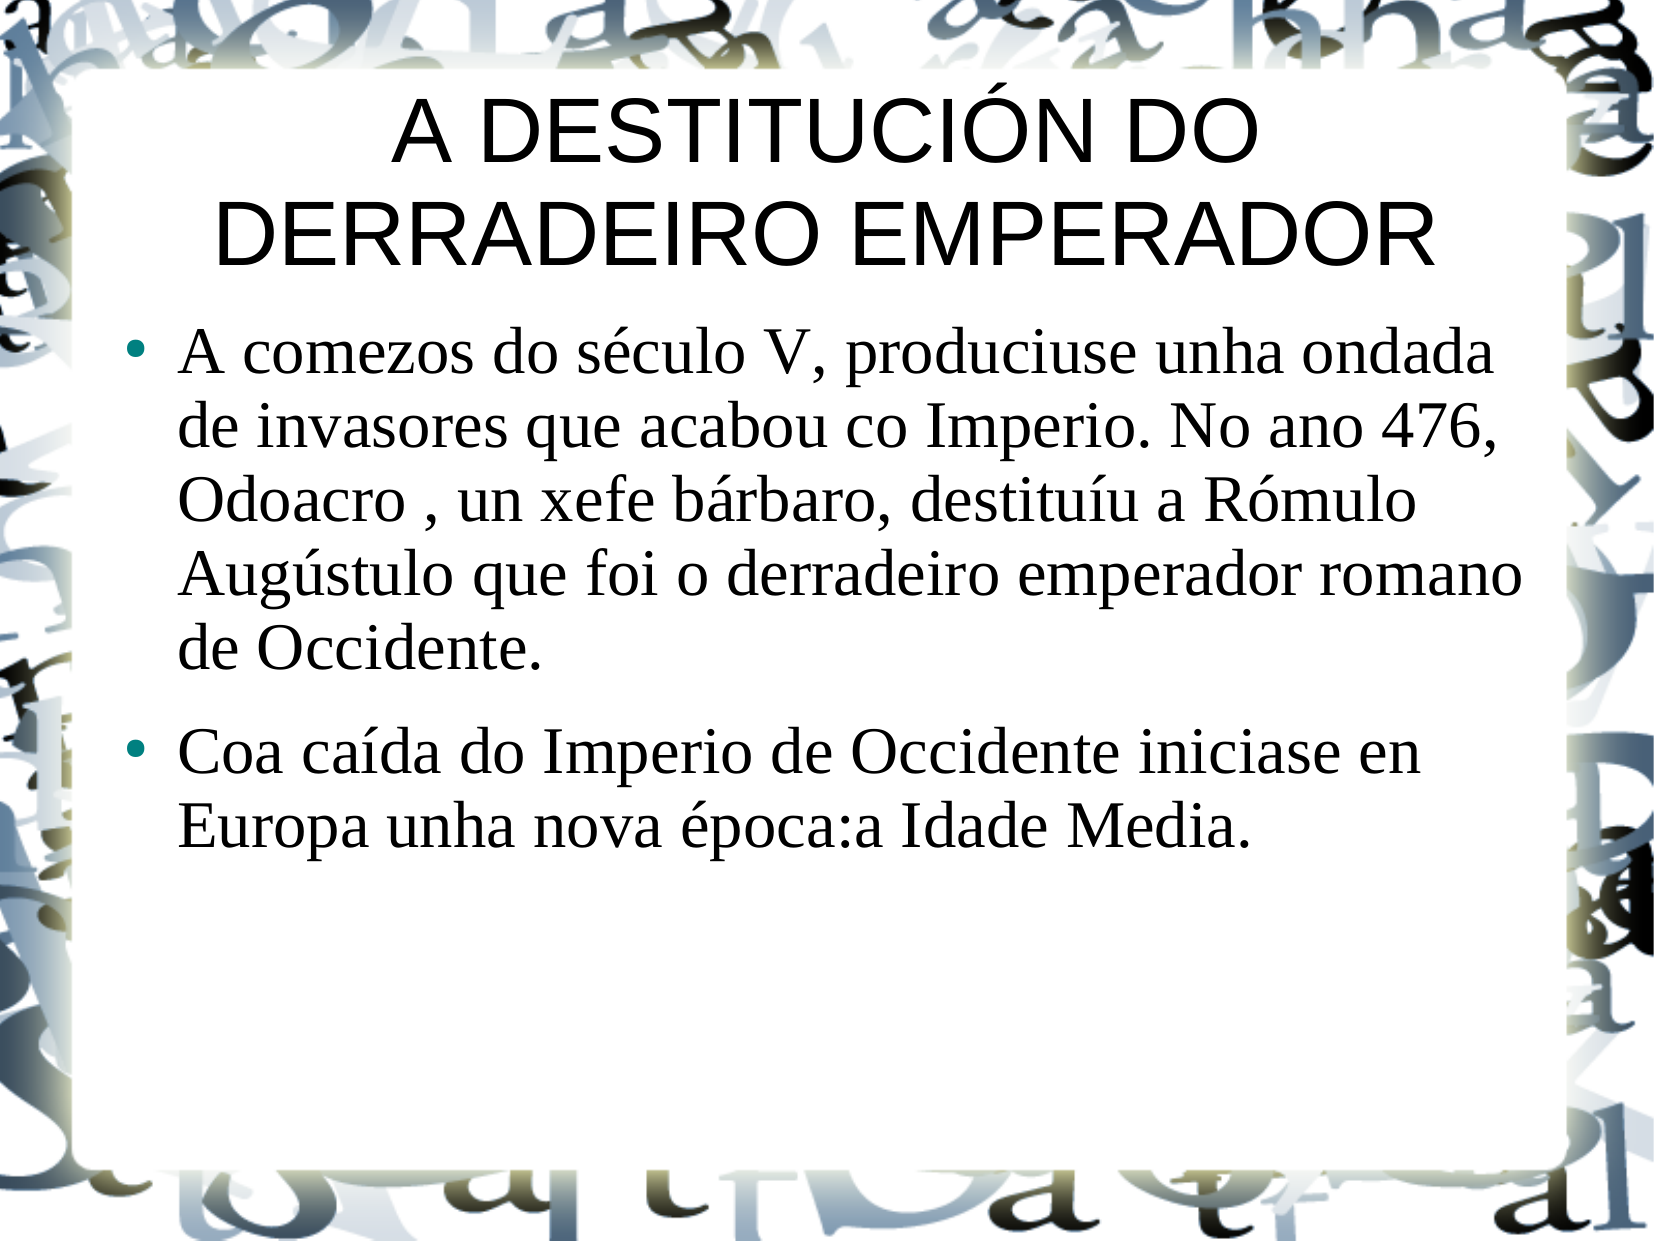

# A DESTITUCIÓN DO DERRADEIRO EMPERADOR
A comezos do século V, produciuse unha ondada de invasores que acabou co Imperio. No ano 476, Odoacro , un xefe bárbaro, destituíu a Rómulo Augústulo que foi o derradeiro emperador romano de Occidente.
Coa caída do Imperio de Occidente iniciase en Europa unha nova época:a Idade Media.